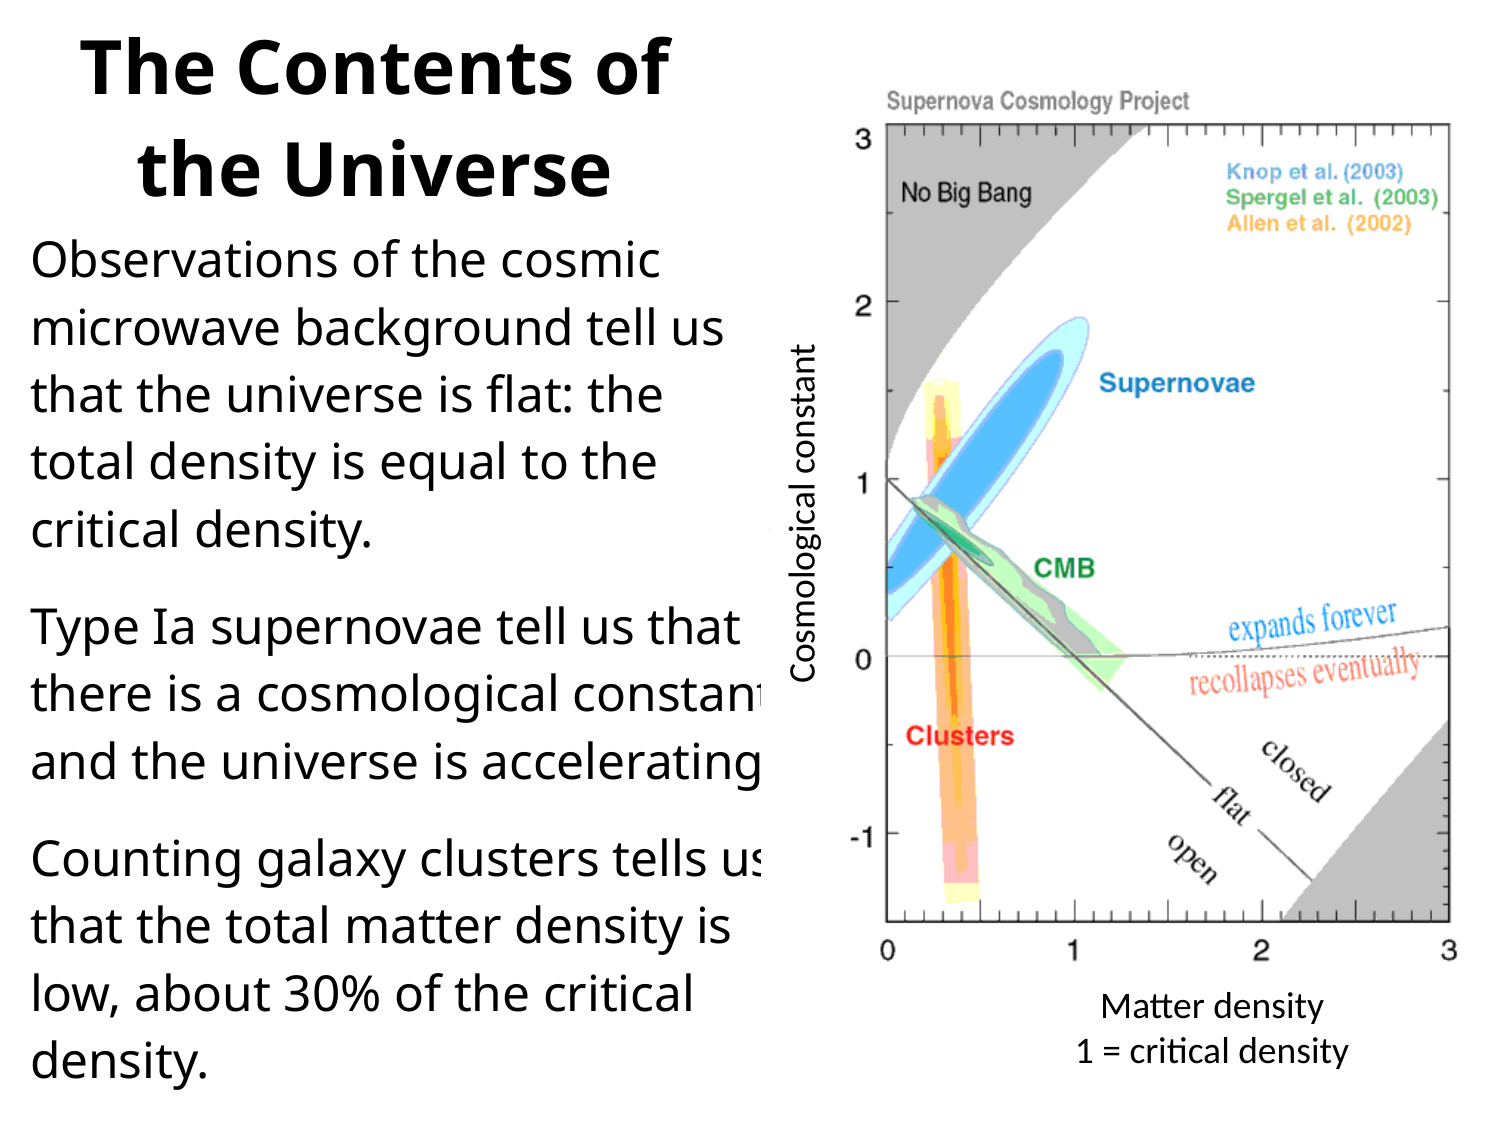

# The Contents of the Universe
Observations of the cosmic microwave background tell us that the universe is flat: the total density is equal to the critical density.
Type Ia supernovae tell us that there is a cosmological constant and the universe is accelerating.
Counting galaxy clusters tells us that the total matter density is low, about 30% of the critical density.
Cosmological constant
Matter density
1 = critical density